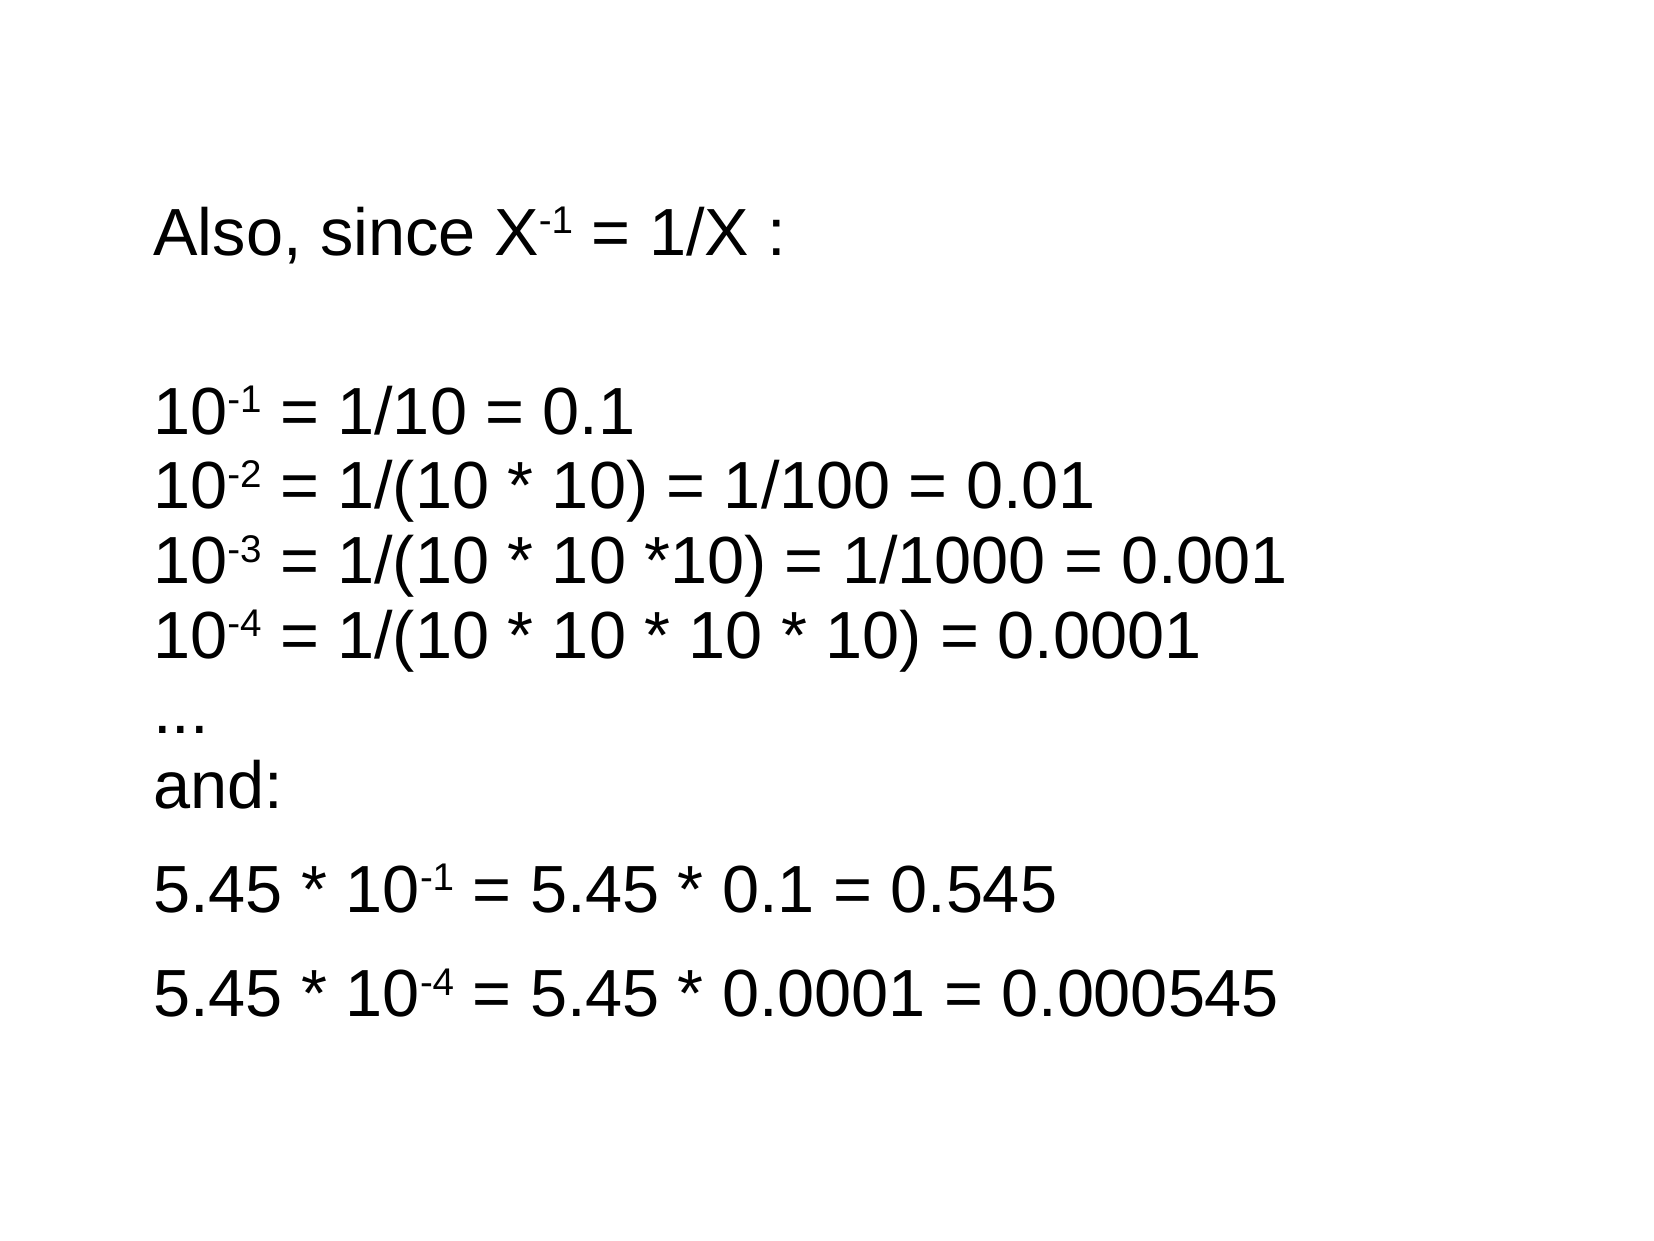

# Also, since X-1 = 1/X :
10-1 = 1/10 = 0.1
10-2 = 1/(10 * 10) = 1/100 = 0.01
10-3 = 1/(10 * 10 *10) = 1/1000 = 0.001
10-4 = 1/(10 * 10 * 10 * 10) = 0.0001
...
and:
5.45 * 10-1 = 5.45 * 0.1 = 0.545
5.45 * 10-4 = 5.45 * 0.0001 = 0.000545